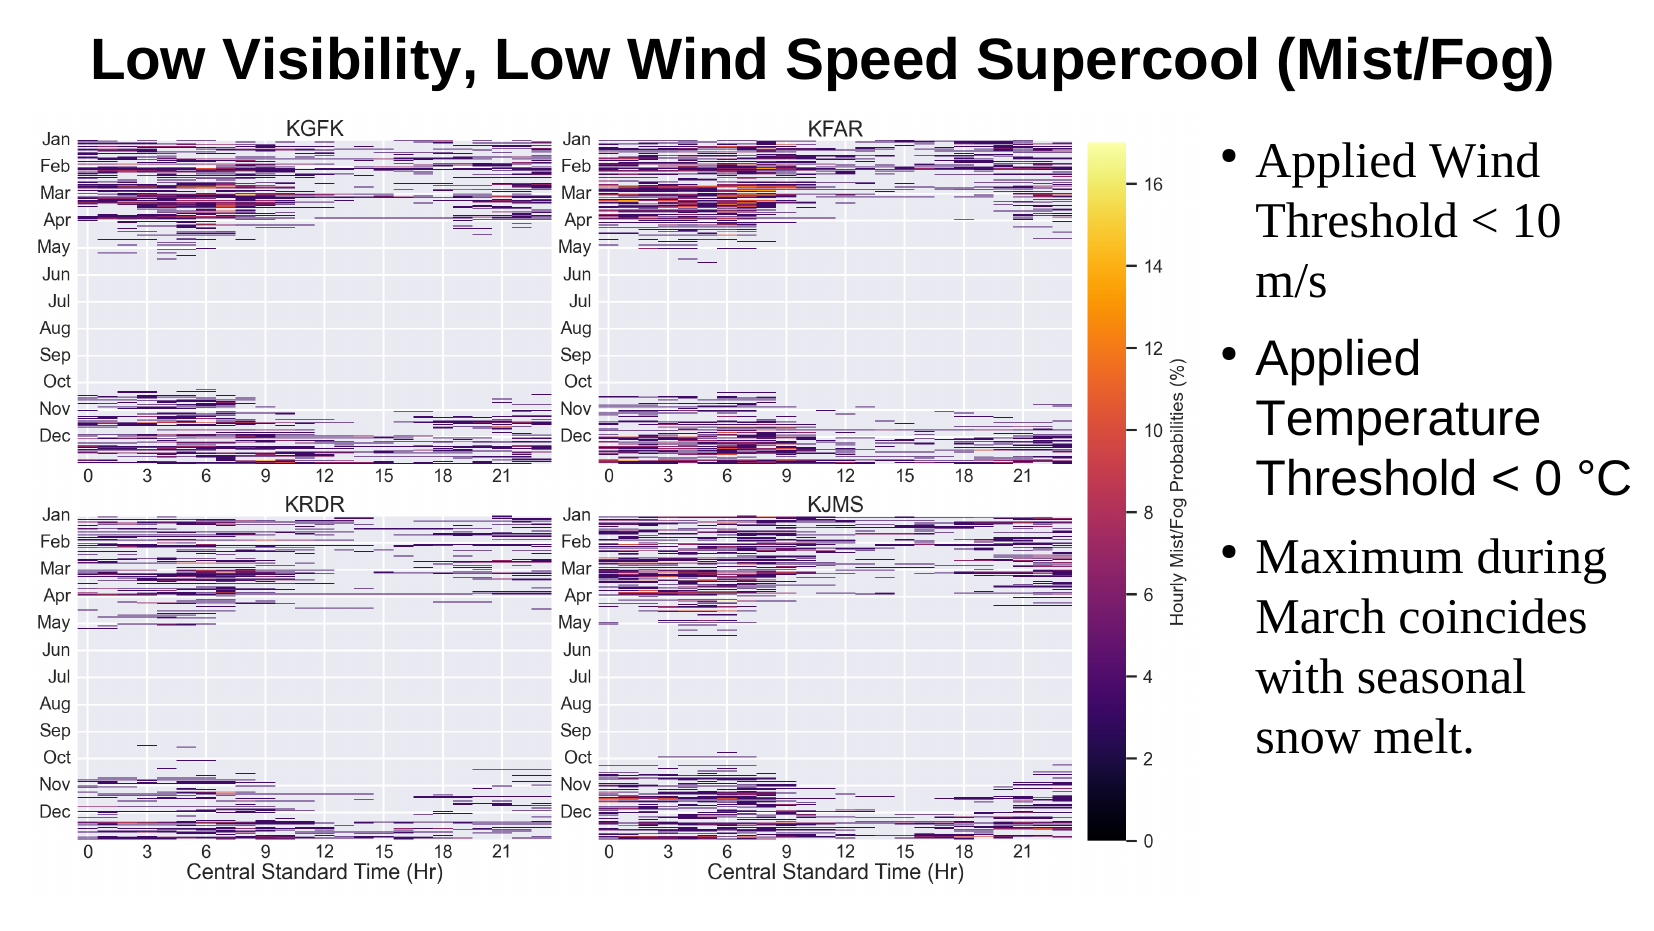

# Low Visibility, Low Wind Speed Supercool (Mist/Fog)
Applied Wind Threshold < 10 m/s
Applied Temperature Threshold < 0 °C
Maximum during March coincides with seasonal snow melt.